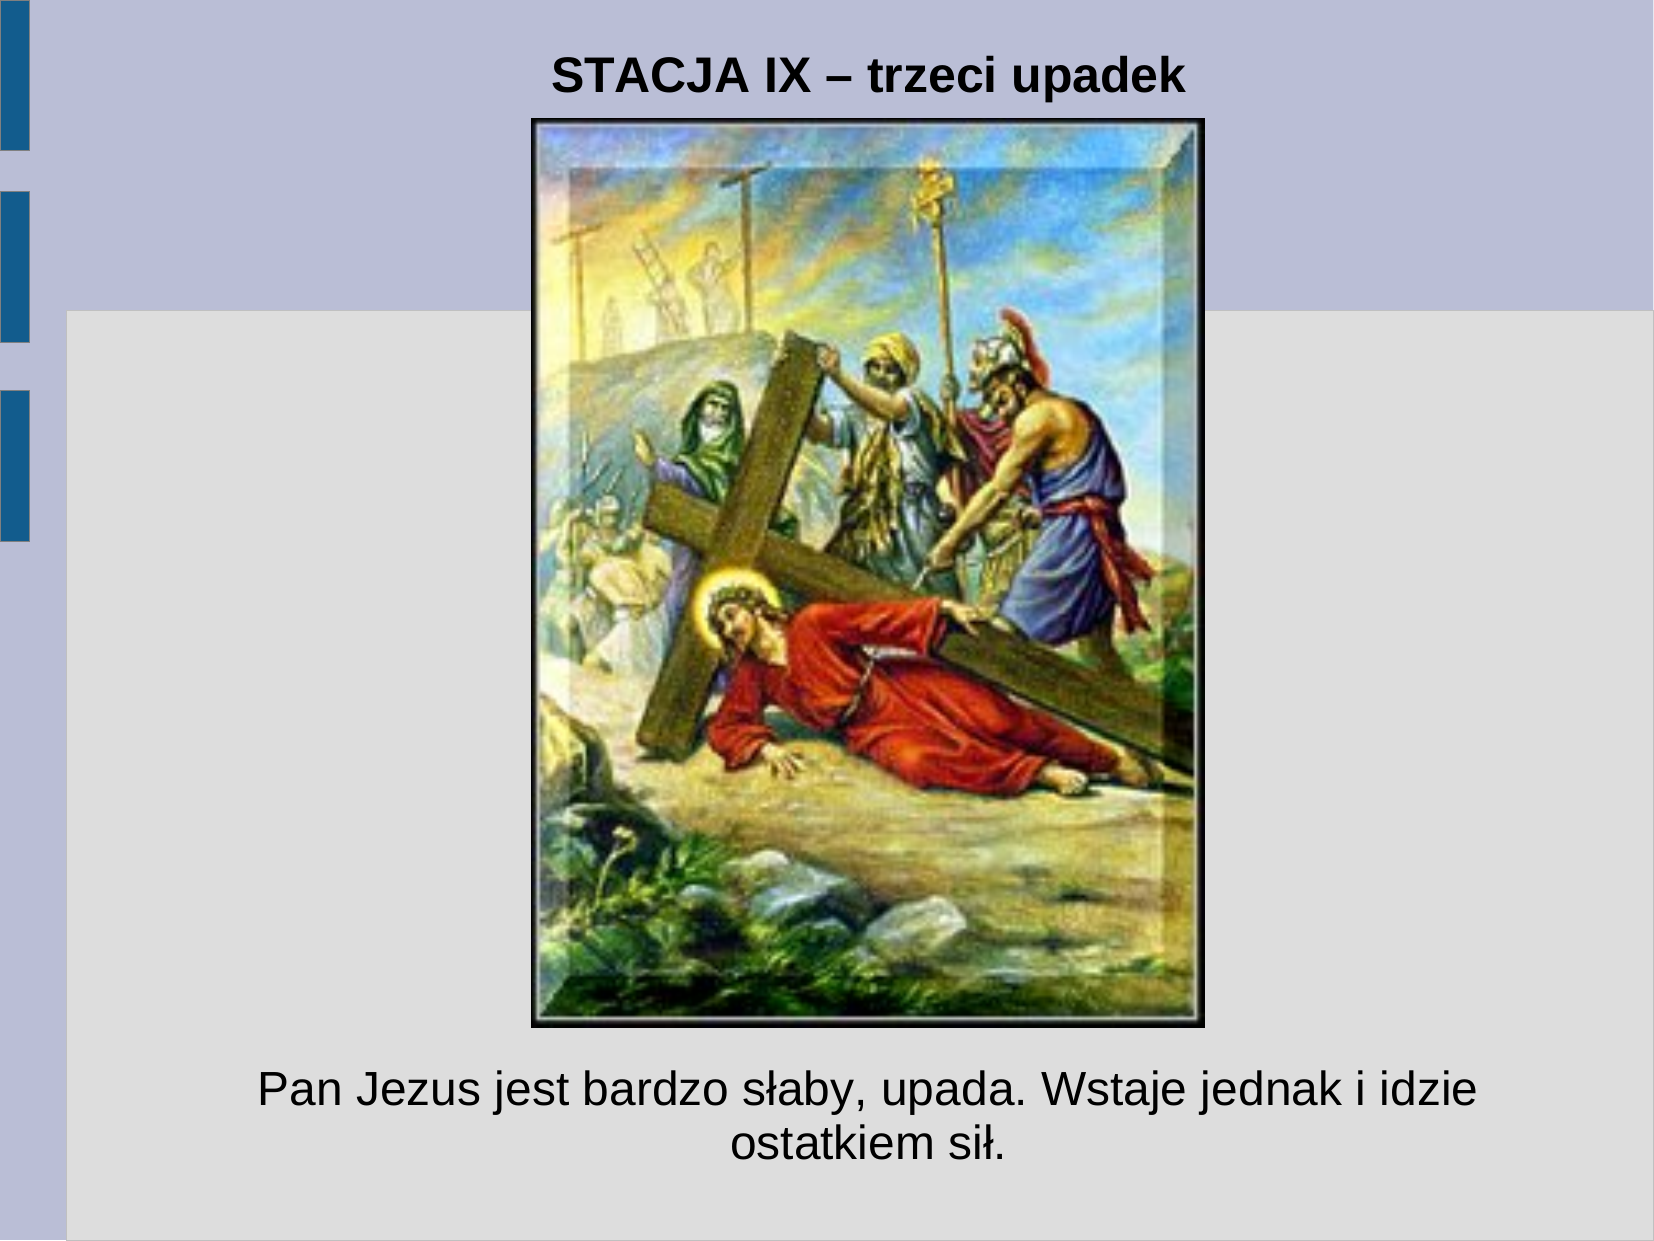

STACJA IX – trzeci upadek
Pan Jezus jest bardzo słaby, upada. Wstaje jednak i idzie ostatkiem sił.
#